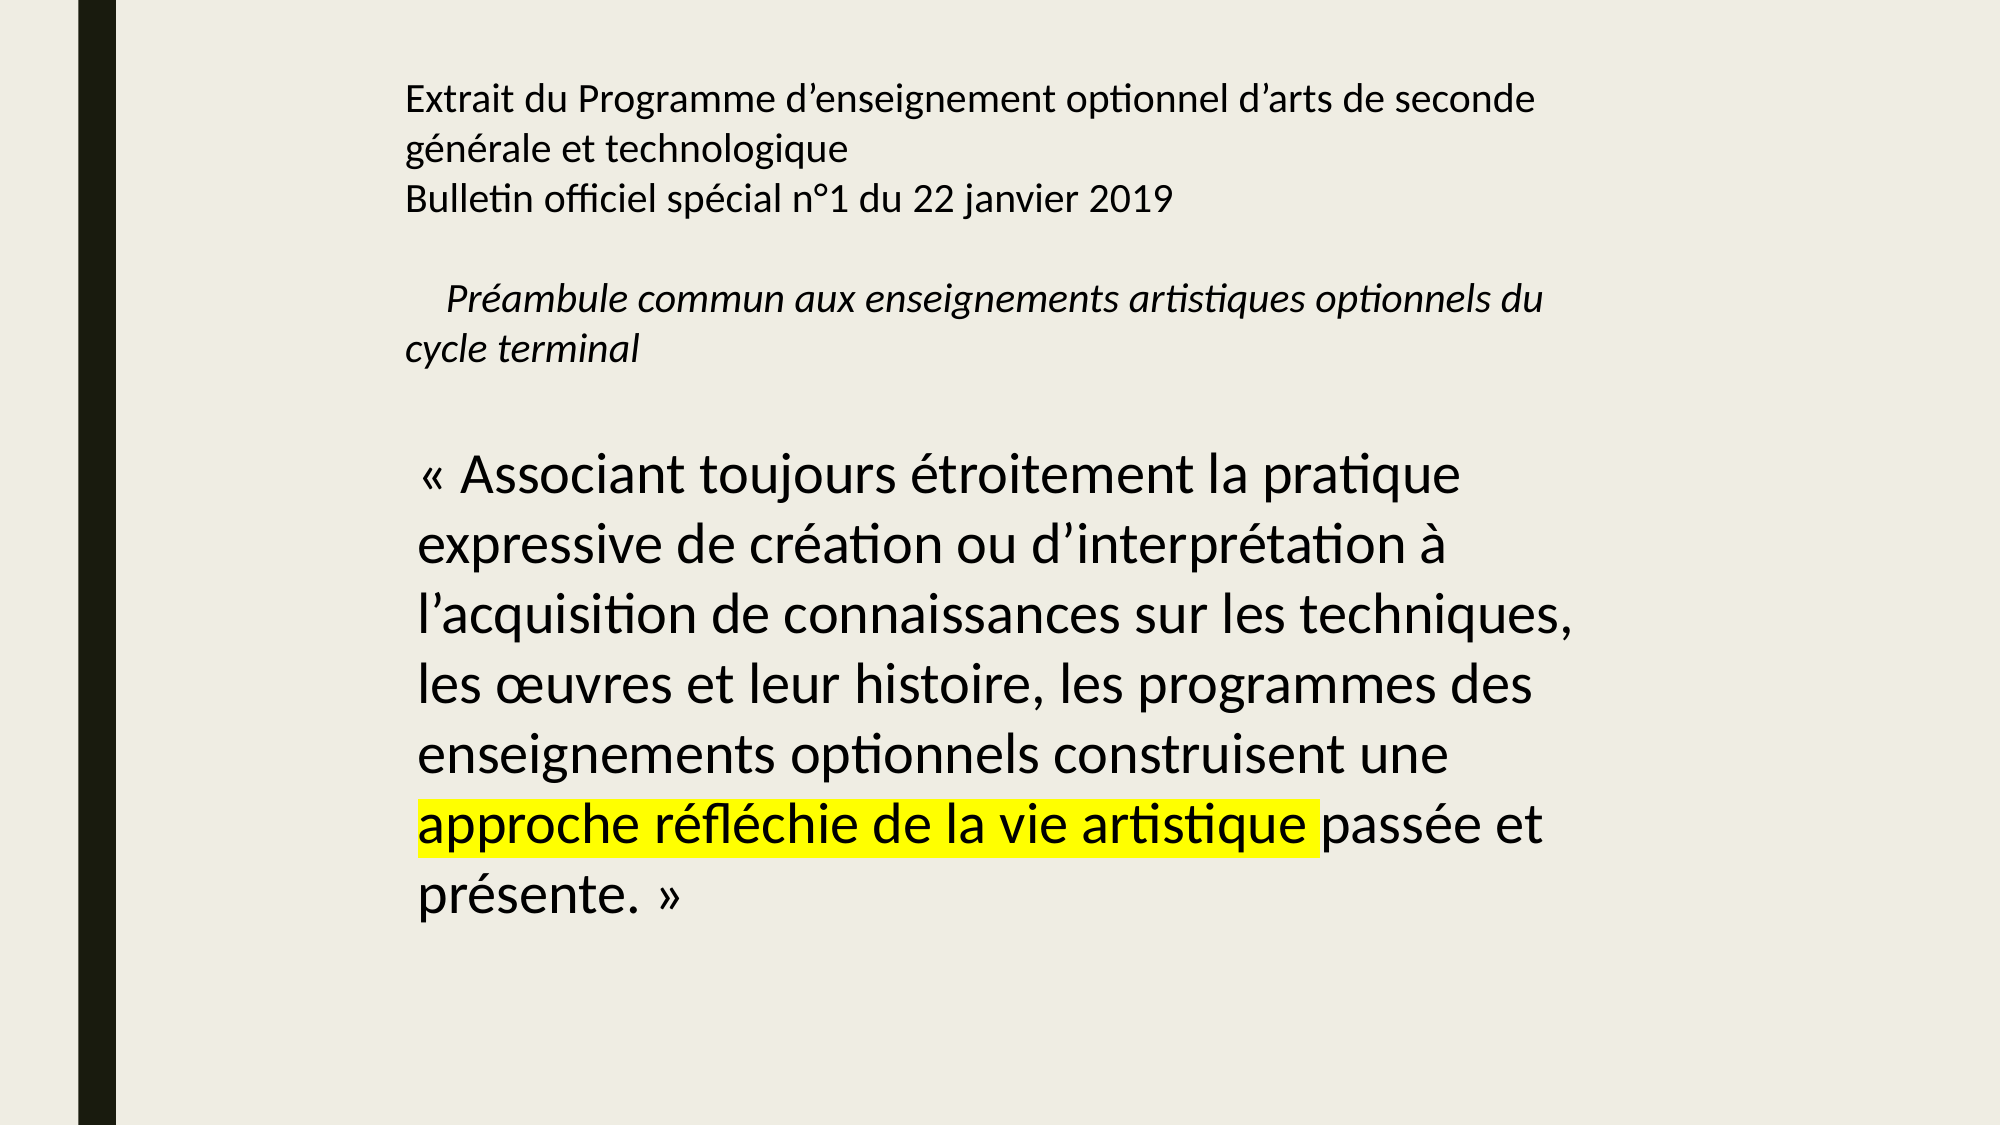

Extrait du Programme d’enseignement optionnel d’arts de seconde générale et technologique
Bulletin officiel spécial n°1 du 22 janvier 2019
 Préambule commun aux enseignements artistiques optionnels du cycle terminal
« Associant toujours étroitement la pratique expressive de création ou d’interprétation à l’acquisition de connaissances sur les techniques, les œuvres et leur histoire, les programmes des enseignements optionnels construisent une approche réfléchie de la vie artistique passée et présente. »